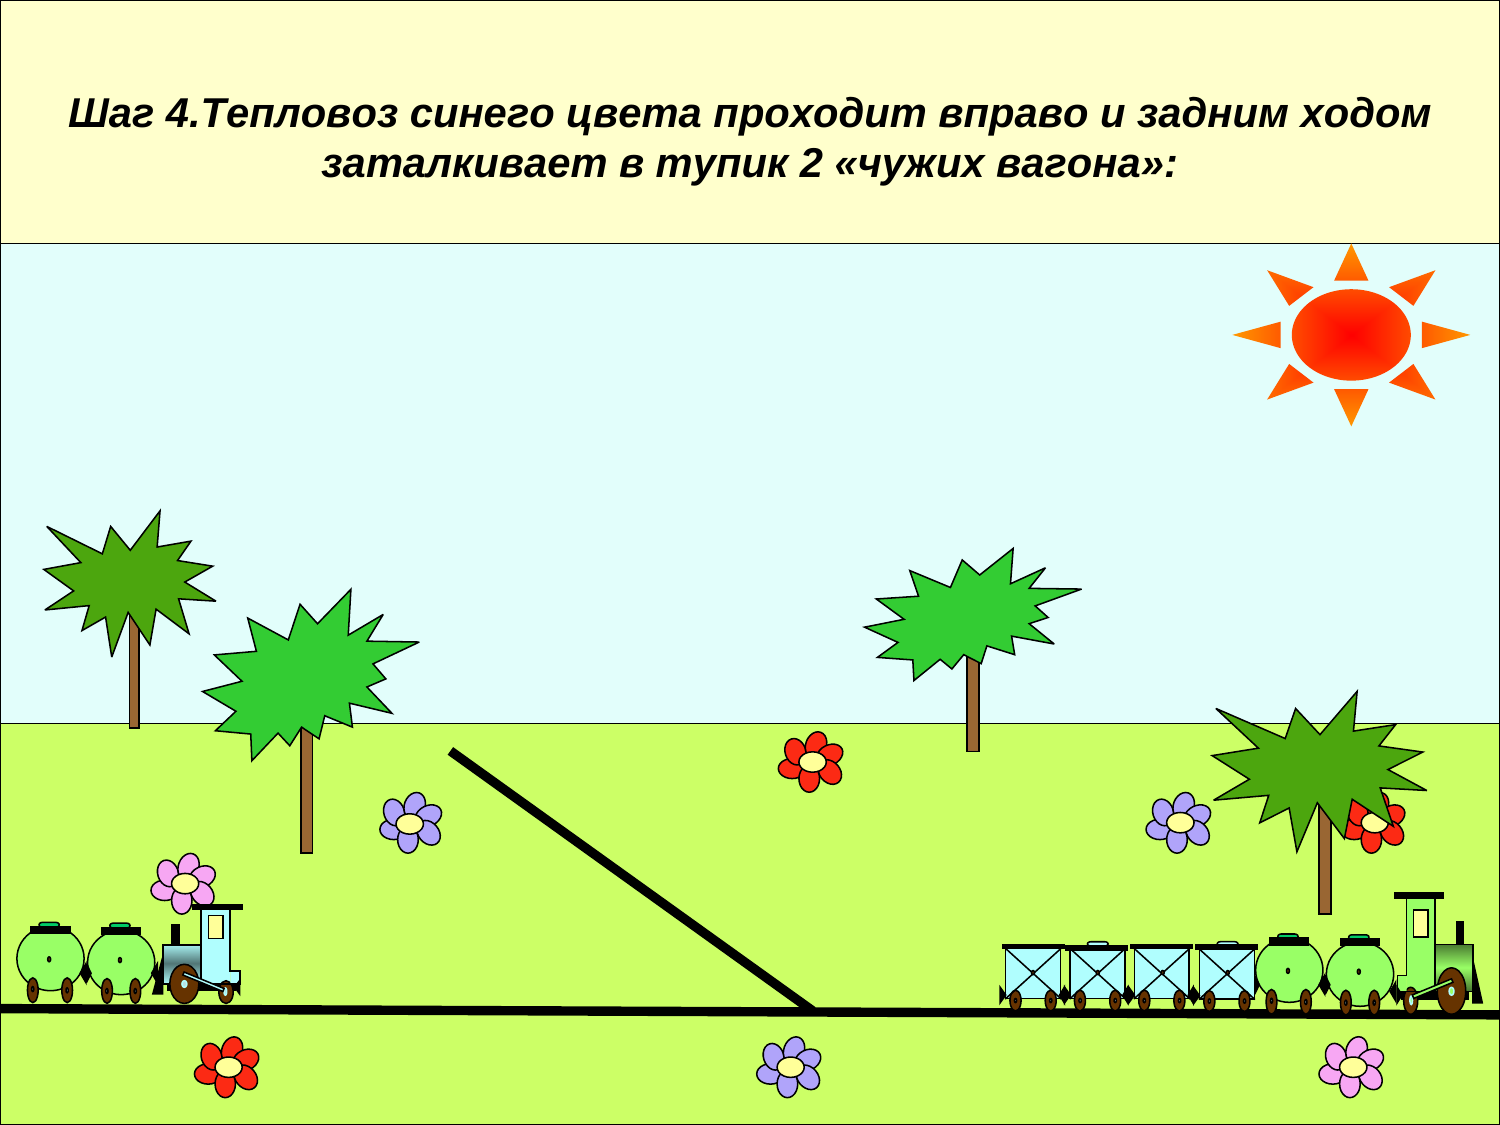

# Шаг 4.Тепловоз синего цвета проходит вправо и задним ходом заталкивает в тупик 2 «чужих вагона»: